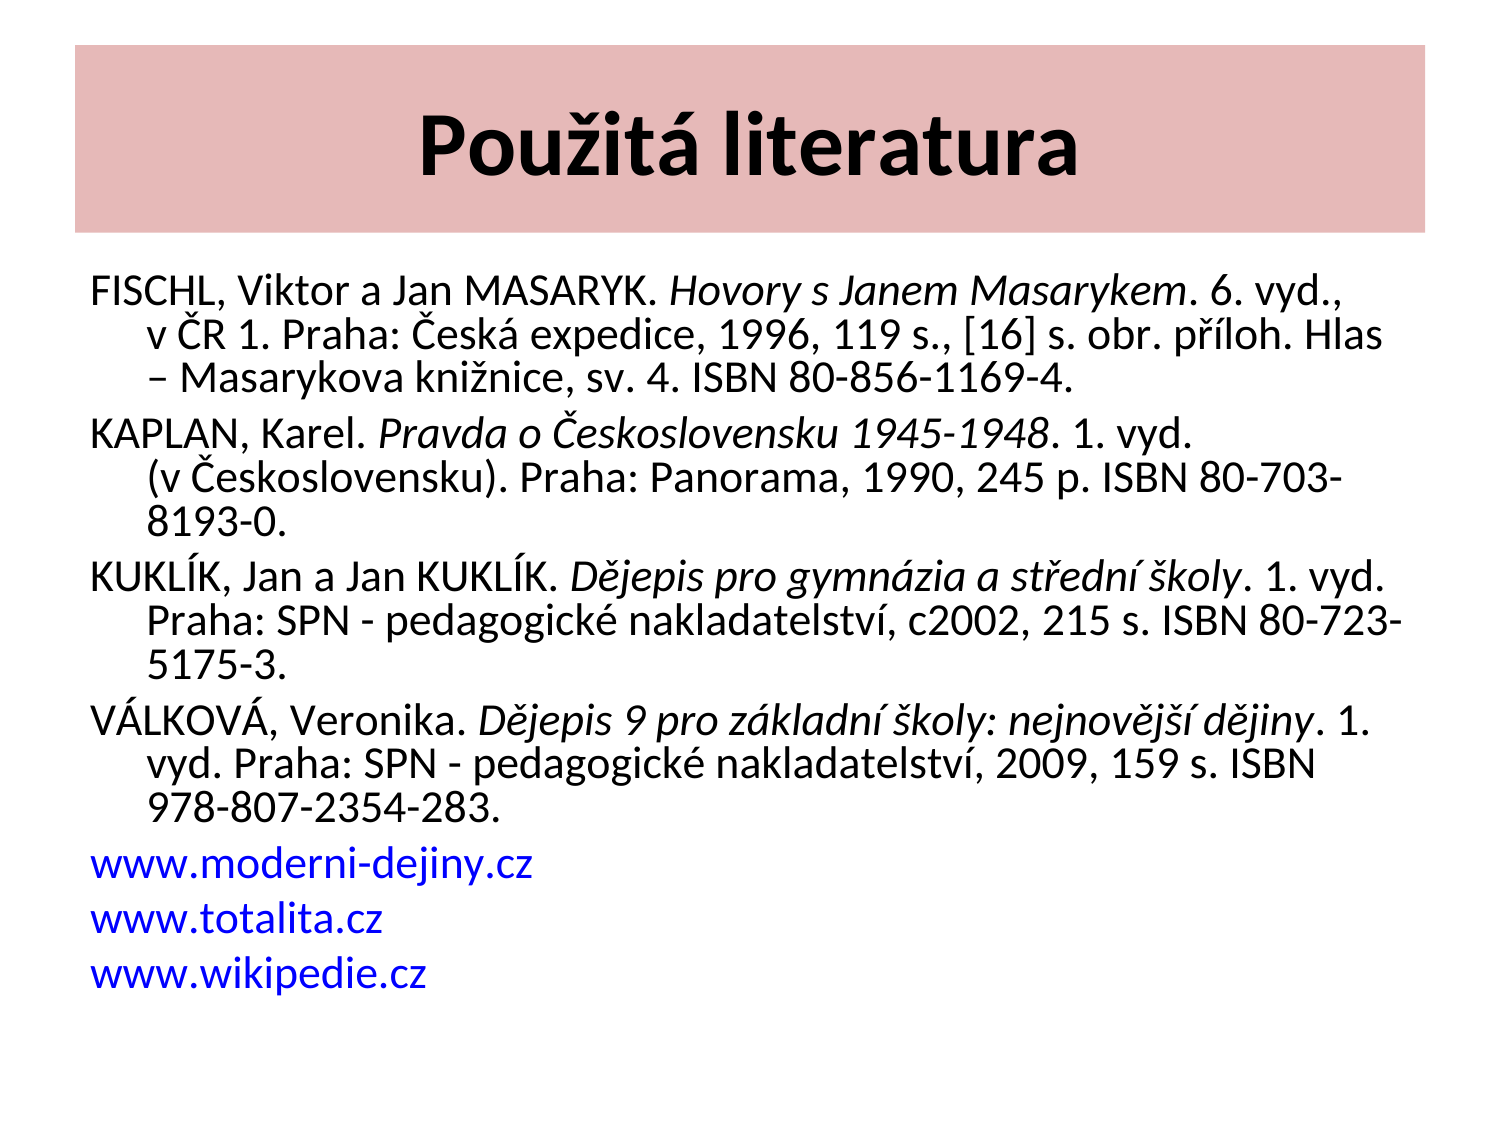

# Použitá literatura
FISCHL, Viktor a Jan MASARYK. Hovory s Janem Masarykem. 6. vyd.,
v ČR 1. Praha: Česká expedice, 1996, 119 s., [16] s. obr. příloh. Hlas – Masarykova knižnice, sv. 4. ISBN 80-856-1169-4.
KAPLAN, Karel. Pravda o Československu 1945-1948. 1. vyd.
(v Československu). Praha: Panorama, 1990, 245 p. ISBN 80-703-8193-0.
KUKLÍK, Jan a Jan KUKLÍK. Dějepis pro gymnázia a střední školy. 1. vyd. Praha: SPN - pedagogické nakladatelství, c2002, 215 s. ISBN 80-723-5175-3.
VÁLKOVÁ, Veronika. Dějepis 9 pro základní školy: nejnovější dějiny. 1. vyd. Praha: SPN - pedagogické nakladatelství, 2009, 159 s. ISBN 978-807-2354-283.
www.moderni-dejiny.cz
www.totalita.cz
www.wikipedie.cz